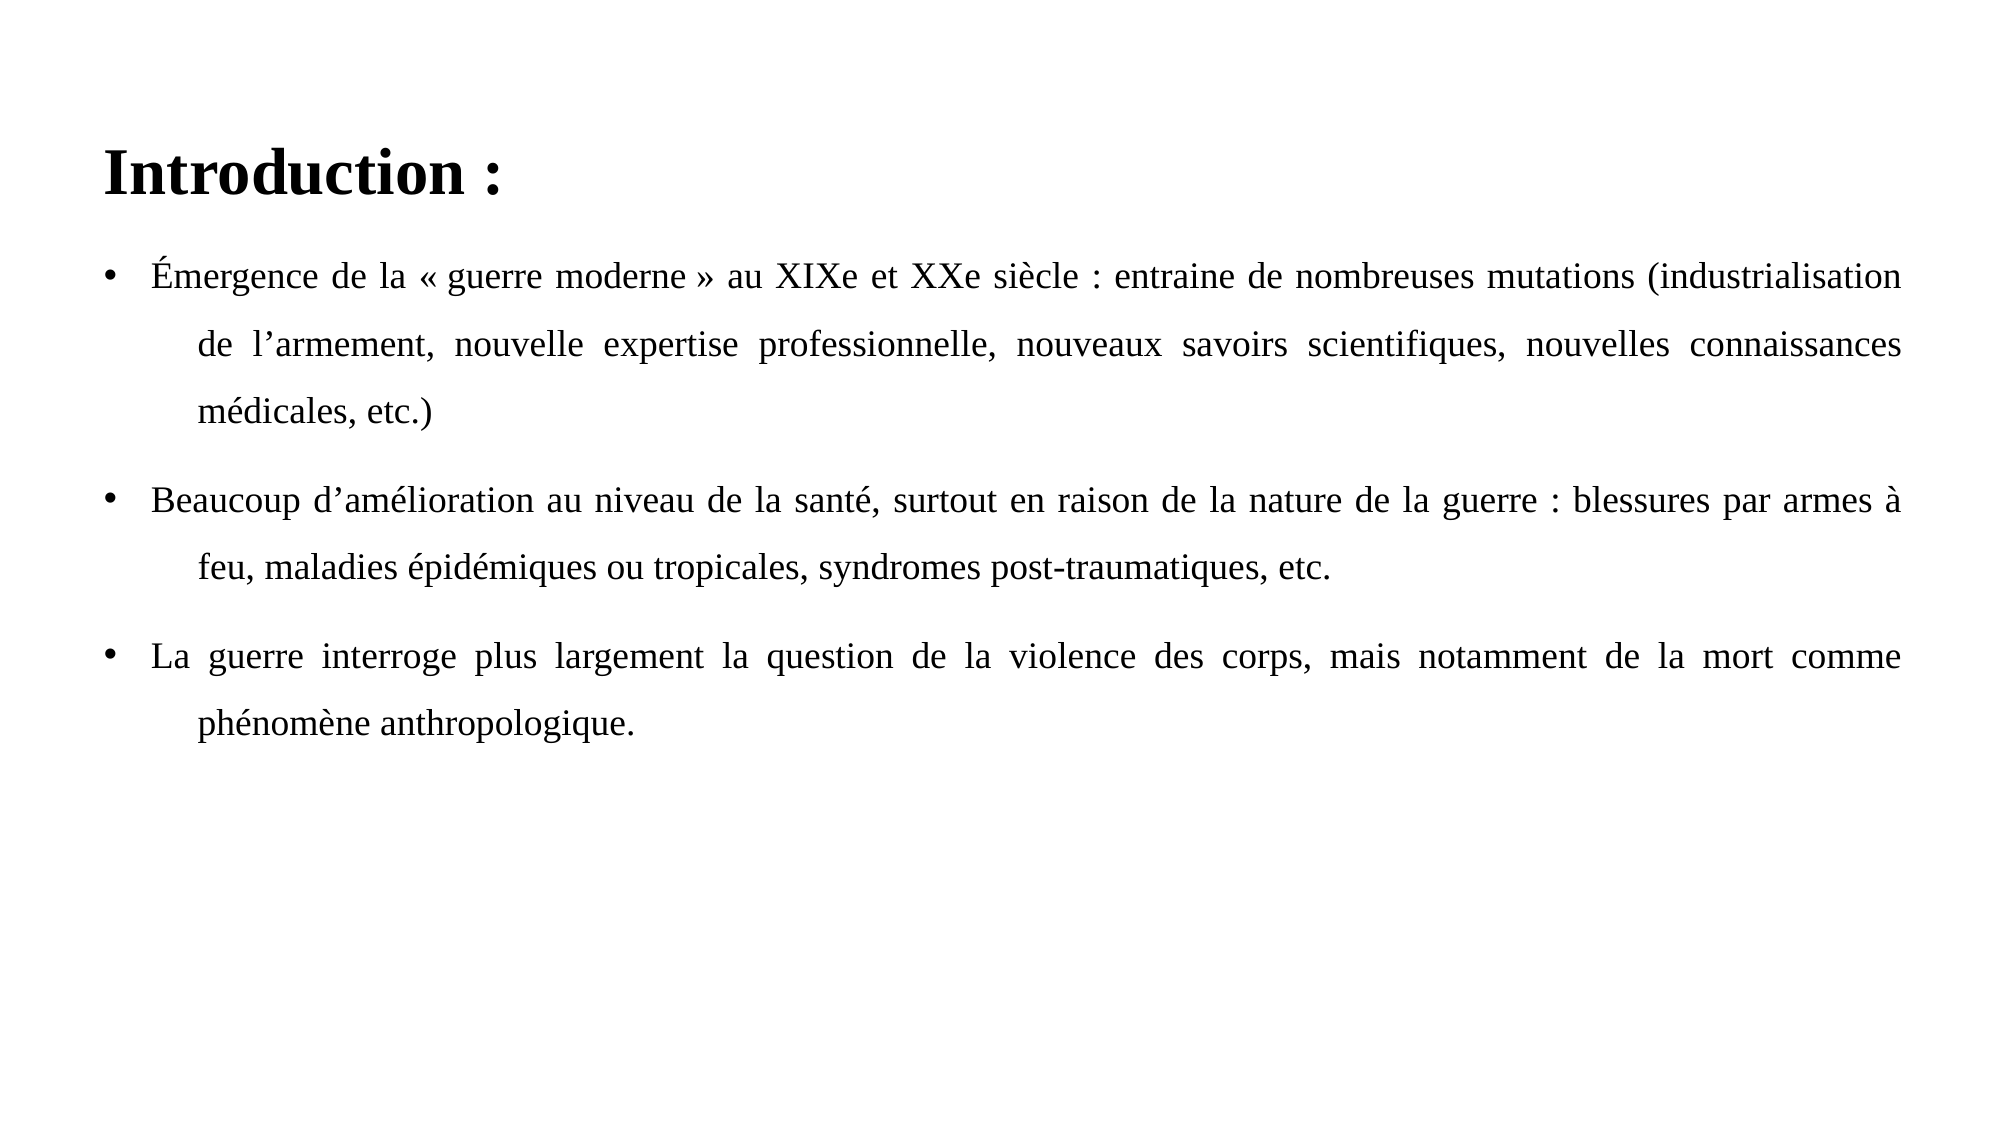

# Introduction :
Émergence de la « guerre moderne » au XIXe et XXe siècle : entraine de nombreuses mutations (industrialisation de l’armement, nouvelle expertise professionnelle, nouveaux savoirs scientifiques, nouvelles connaissances médicales, etc.)
Beaucoup d’amélioration au niveau de la santé, surtout en raison de la nature de la guerre : blessures par armes à feu, maladies épidémiques ou tropicales, syndromes post-traumatiques, etc.
La guerre interroge plus largement la question de la violence des corps, mais notamment de la mort comme phénomène anthropologique.